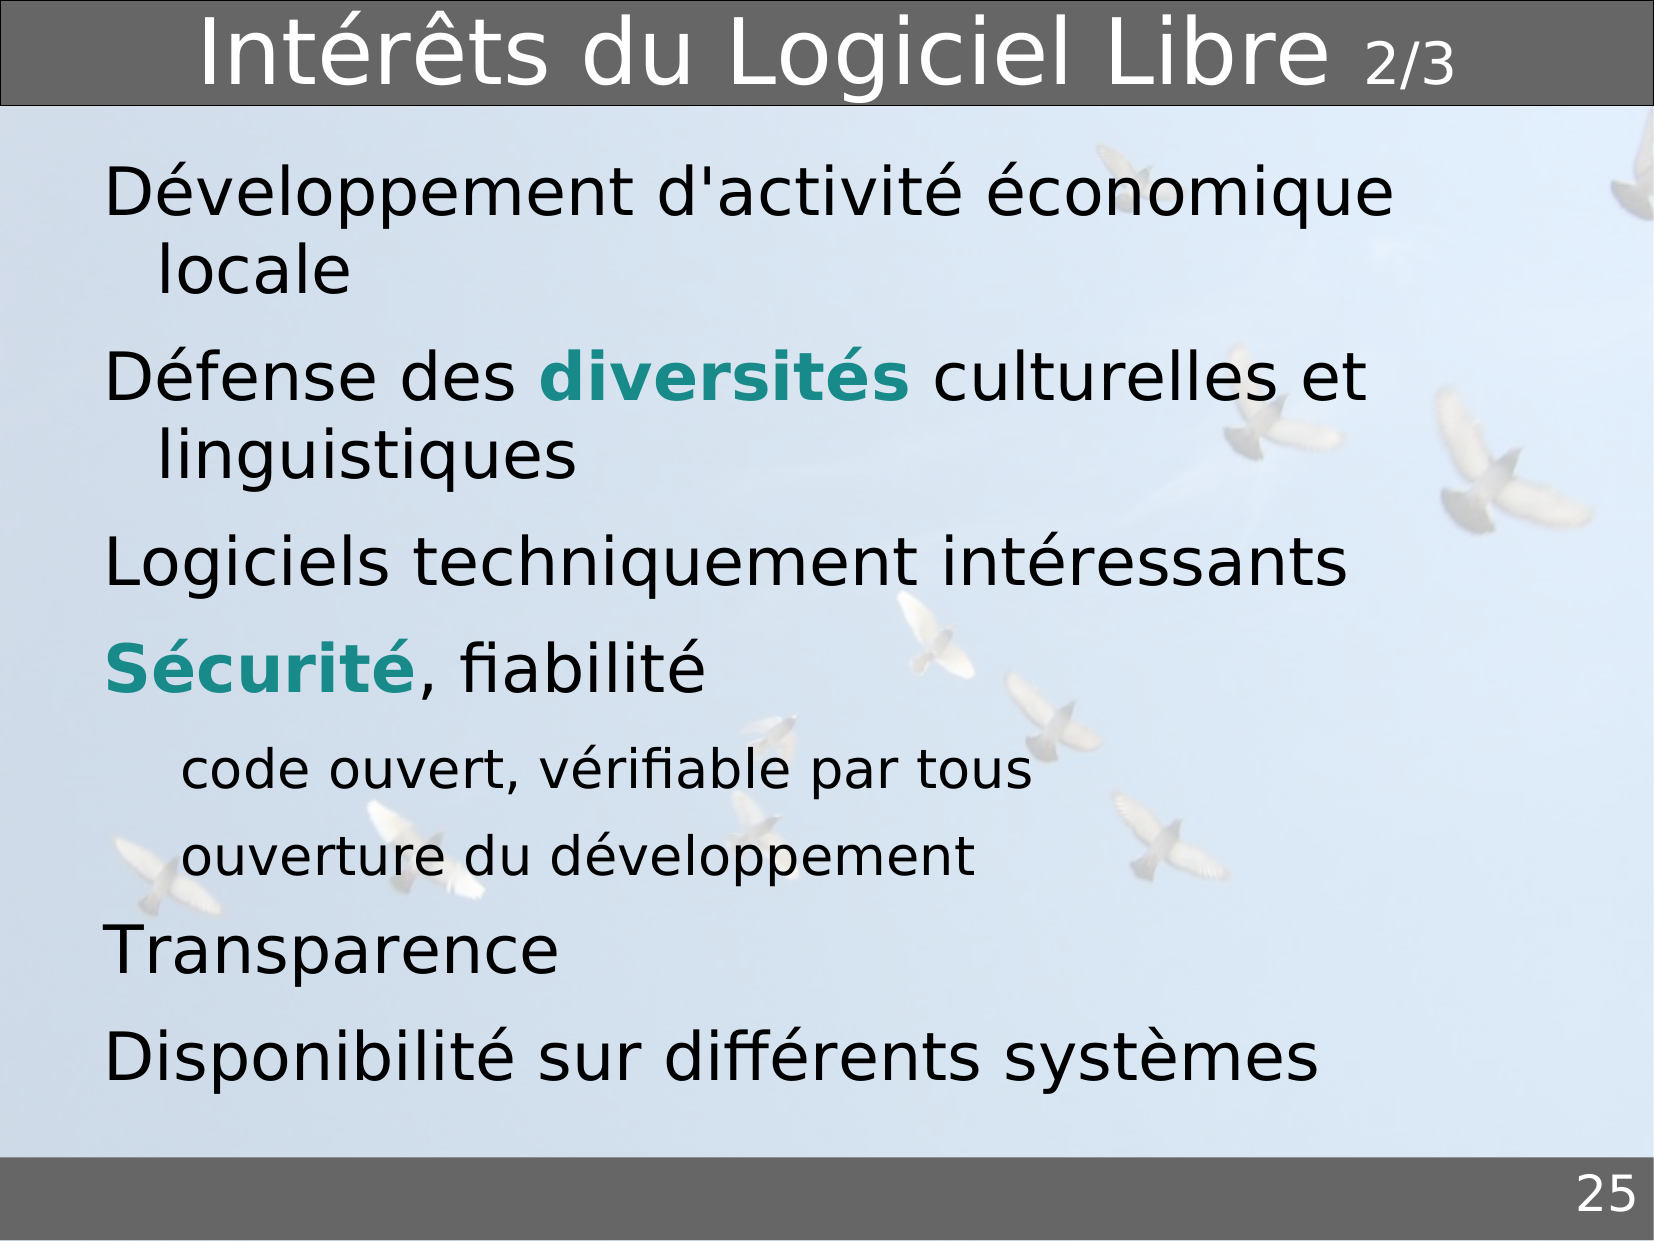

# Intérêts du Logiciel Libre 2/3
Développement d'activité économique locale
Défense des diversités culturelles et linguistiques
Logiciels techniquement intéressants
Sécurité, fiabilité
code ouvert, vérifiable par tous
ouverture du développement
Transparence
Disponibilité sur différents systèmes